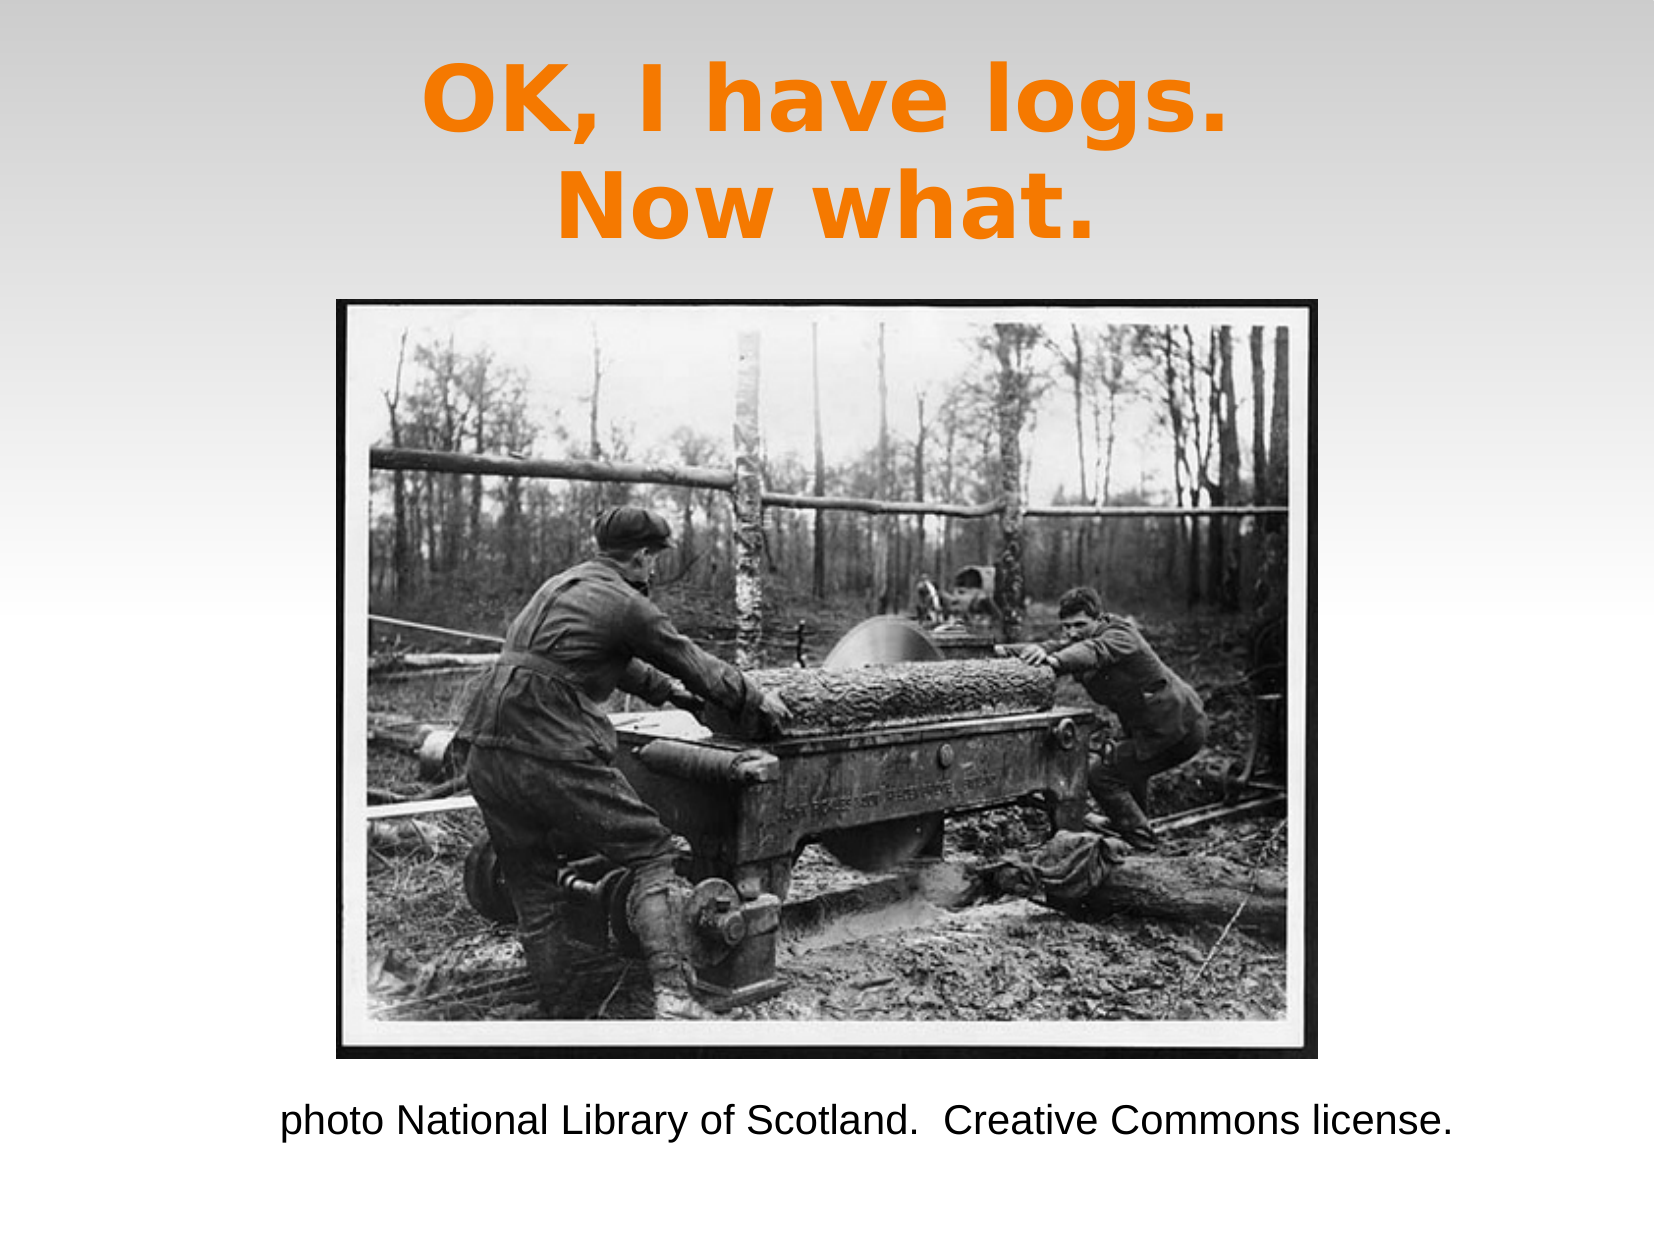

# OK, I have logs. Now what.
photo National Library of Scotland. Creative Commons license.